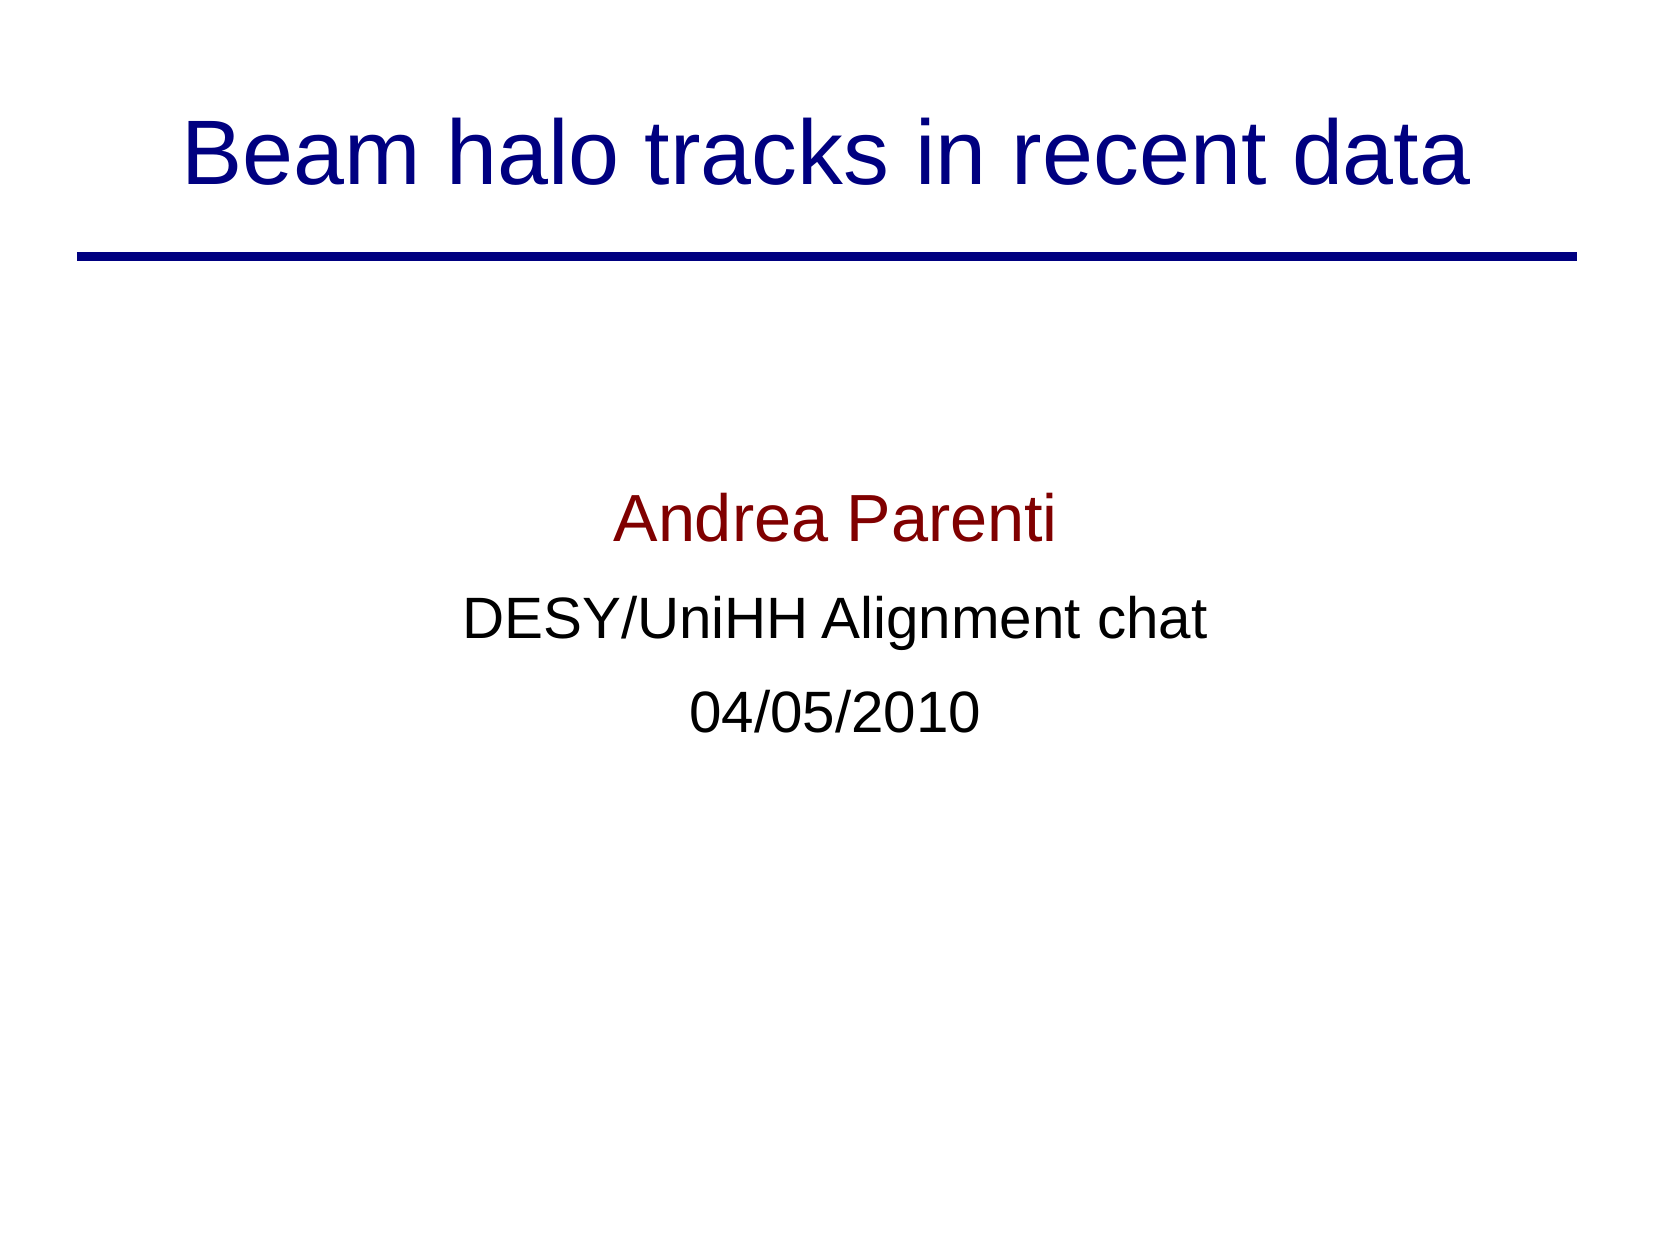

# Beam halo tracks in recent data
Andrea Parenti
DESY/UniHH Alignment chat
04/05/2010